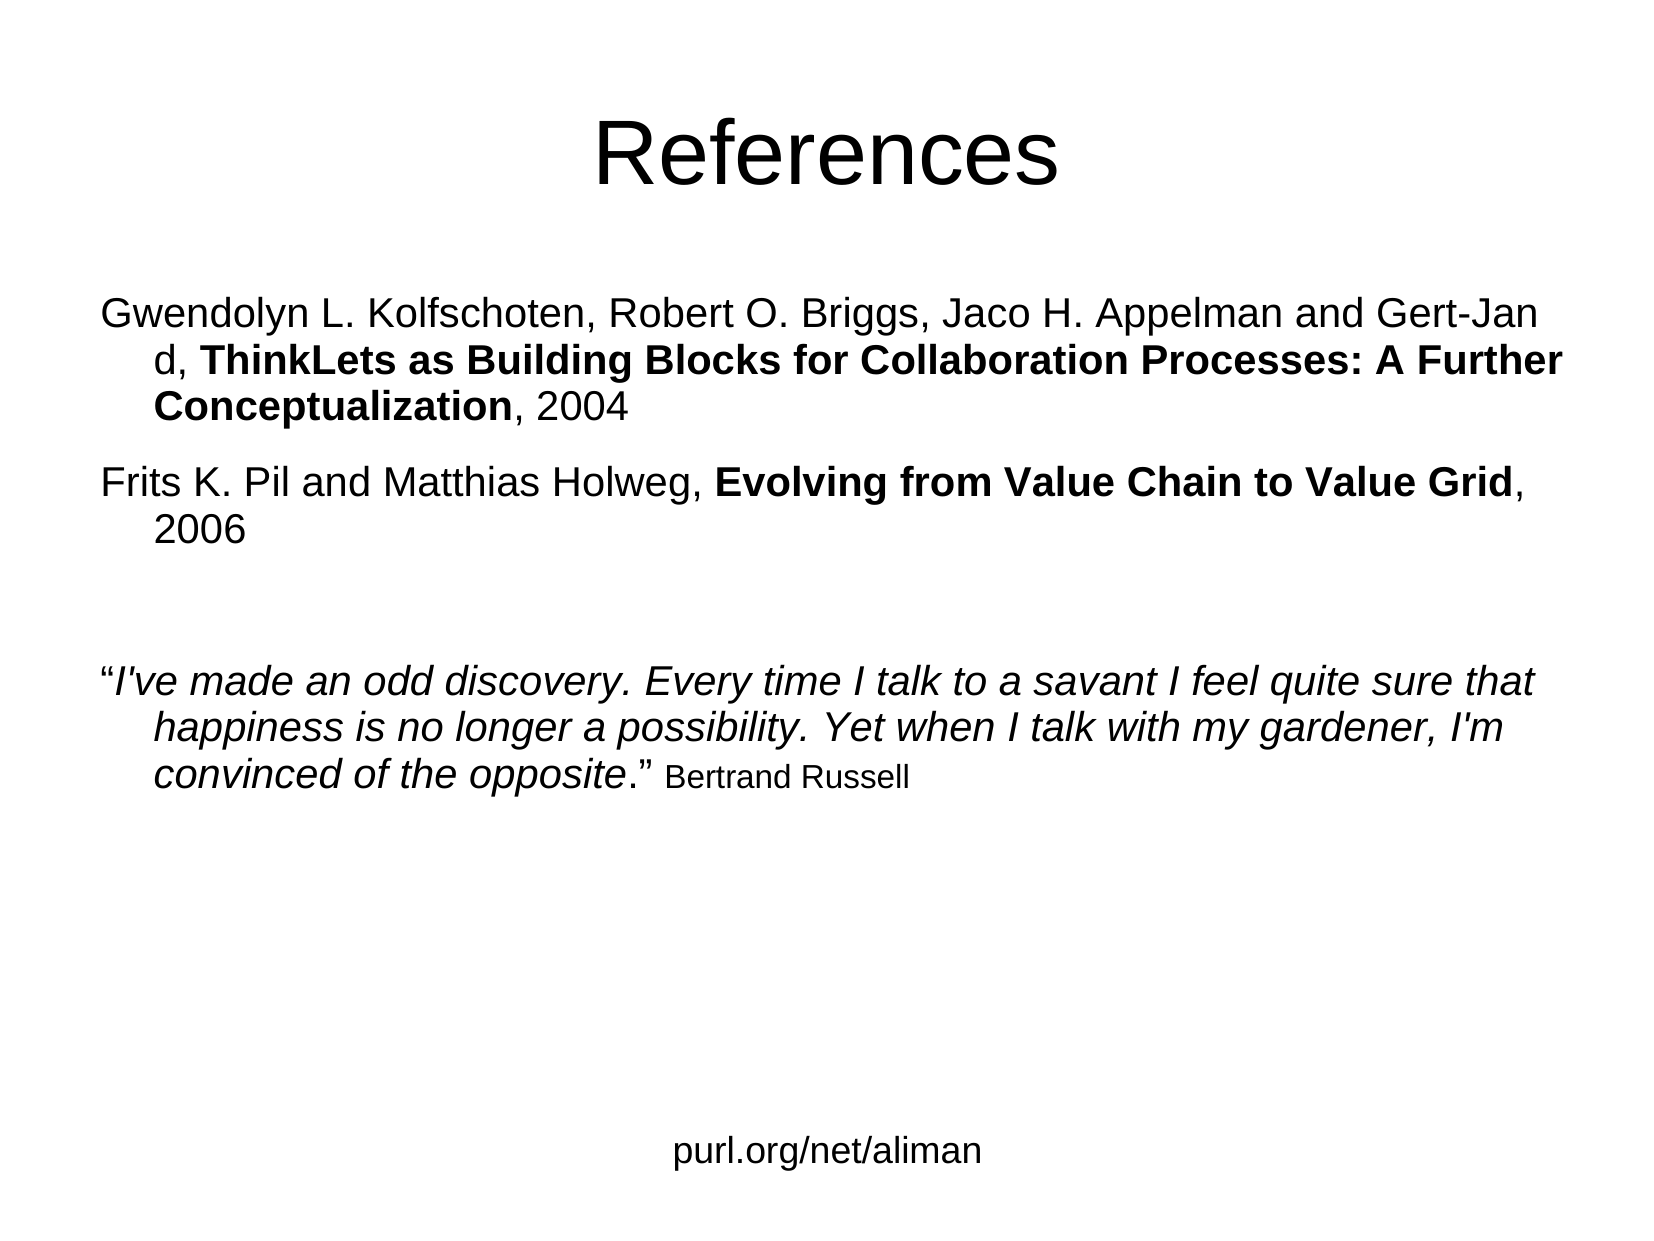

# References
Gwendolyn L. Kolfschoten, Robert O. Briggs, Jaco H. Appelman and Gert-Jan d, ThinkLets as Building Blocks for Collaboration Processes: A Further Conceptualization, 2004
Frits K. Pil and Matthias Holweg, Evolving from Value Chain to Value Grid, 2006
“I've made an odd discovery. Every time I talk to a savant I feel quite sure that happiness is no longer a possibility. Yet when I talk with my gardener, I'm convinced of the opposite.” Bertrand Russell